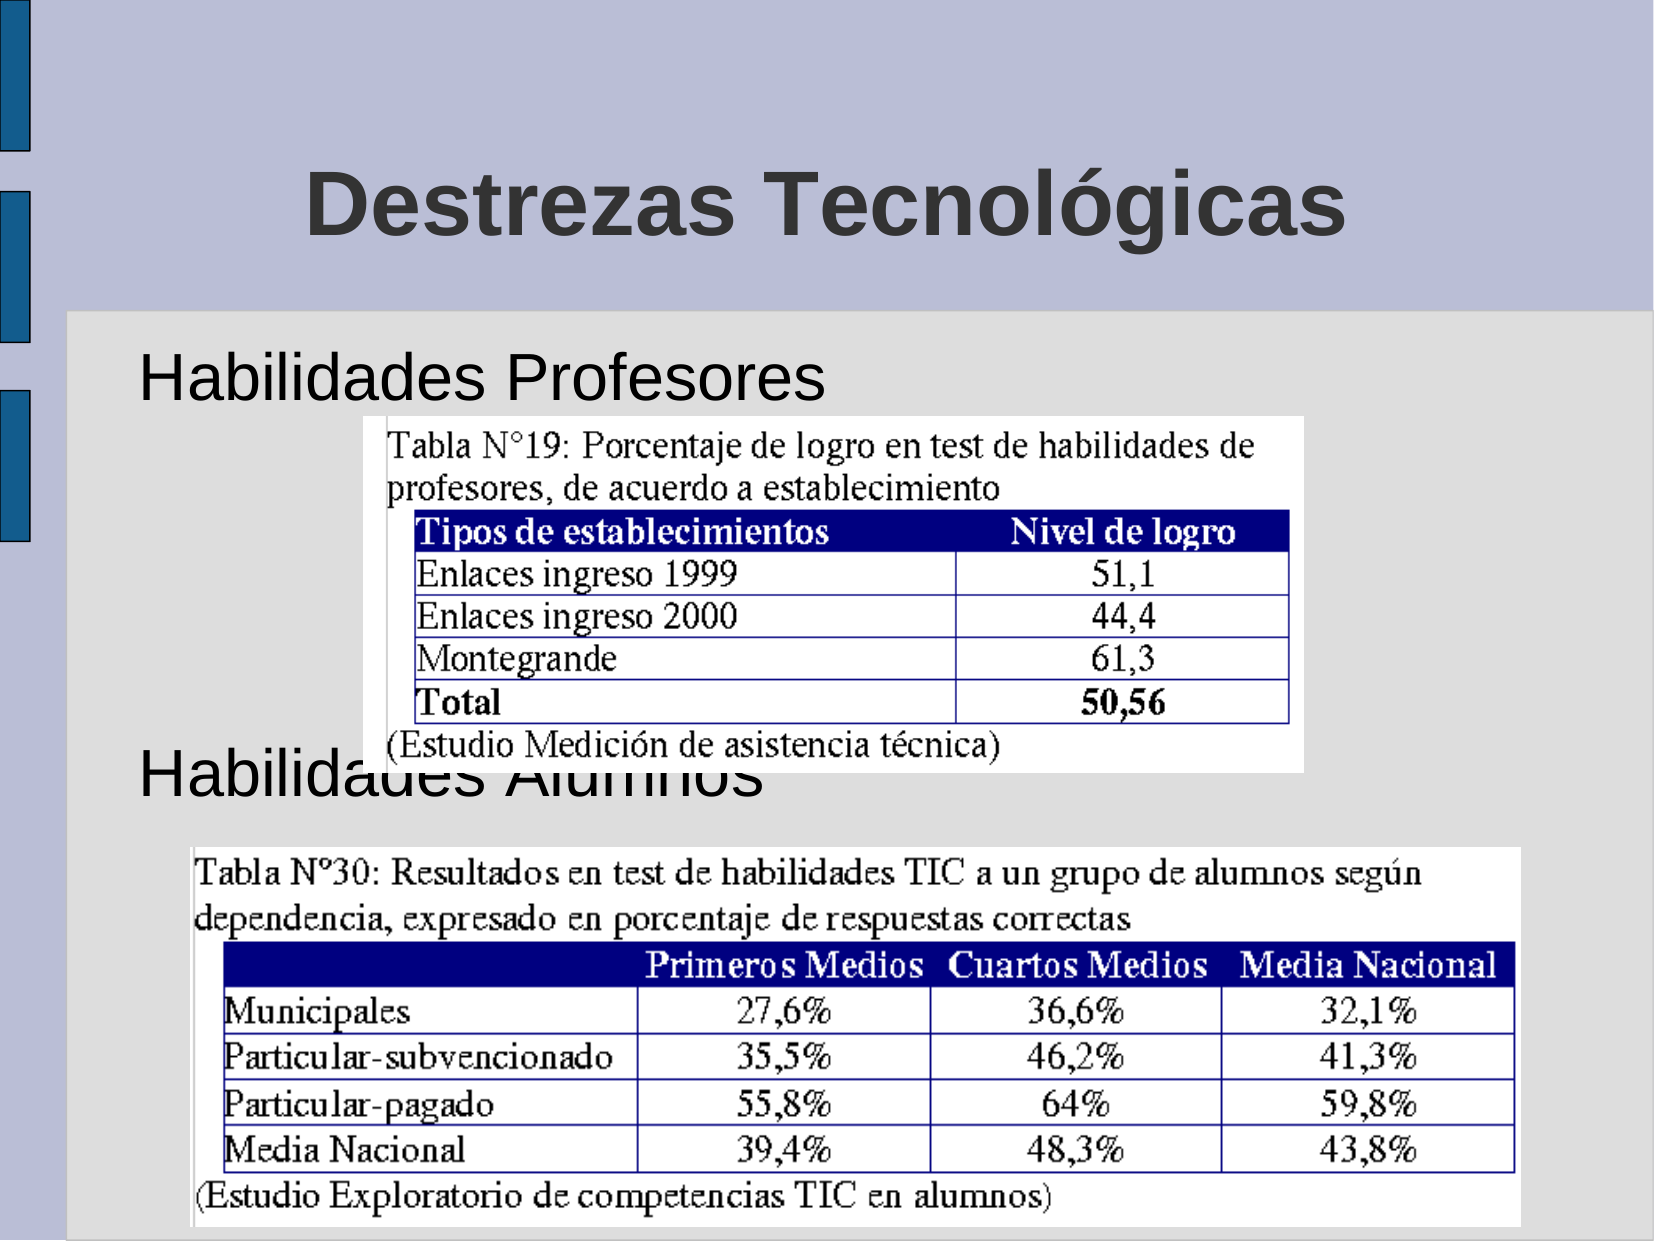

# Destrezas Tecnológicas
Habilidades Profesores
Habilidades Alumnos